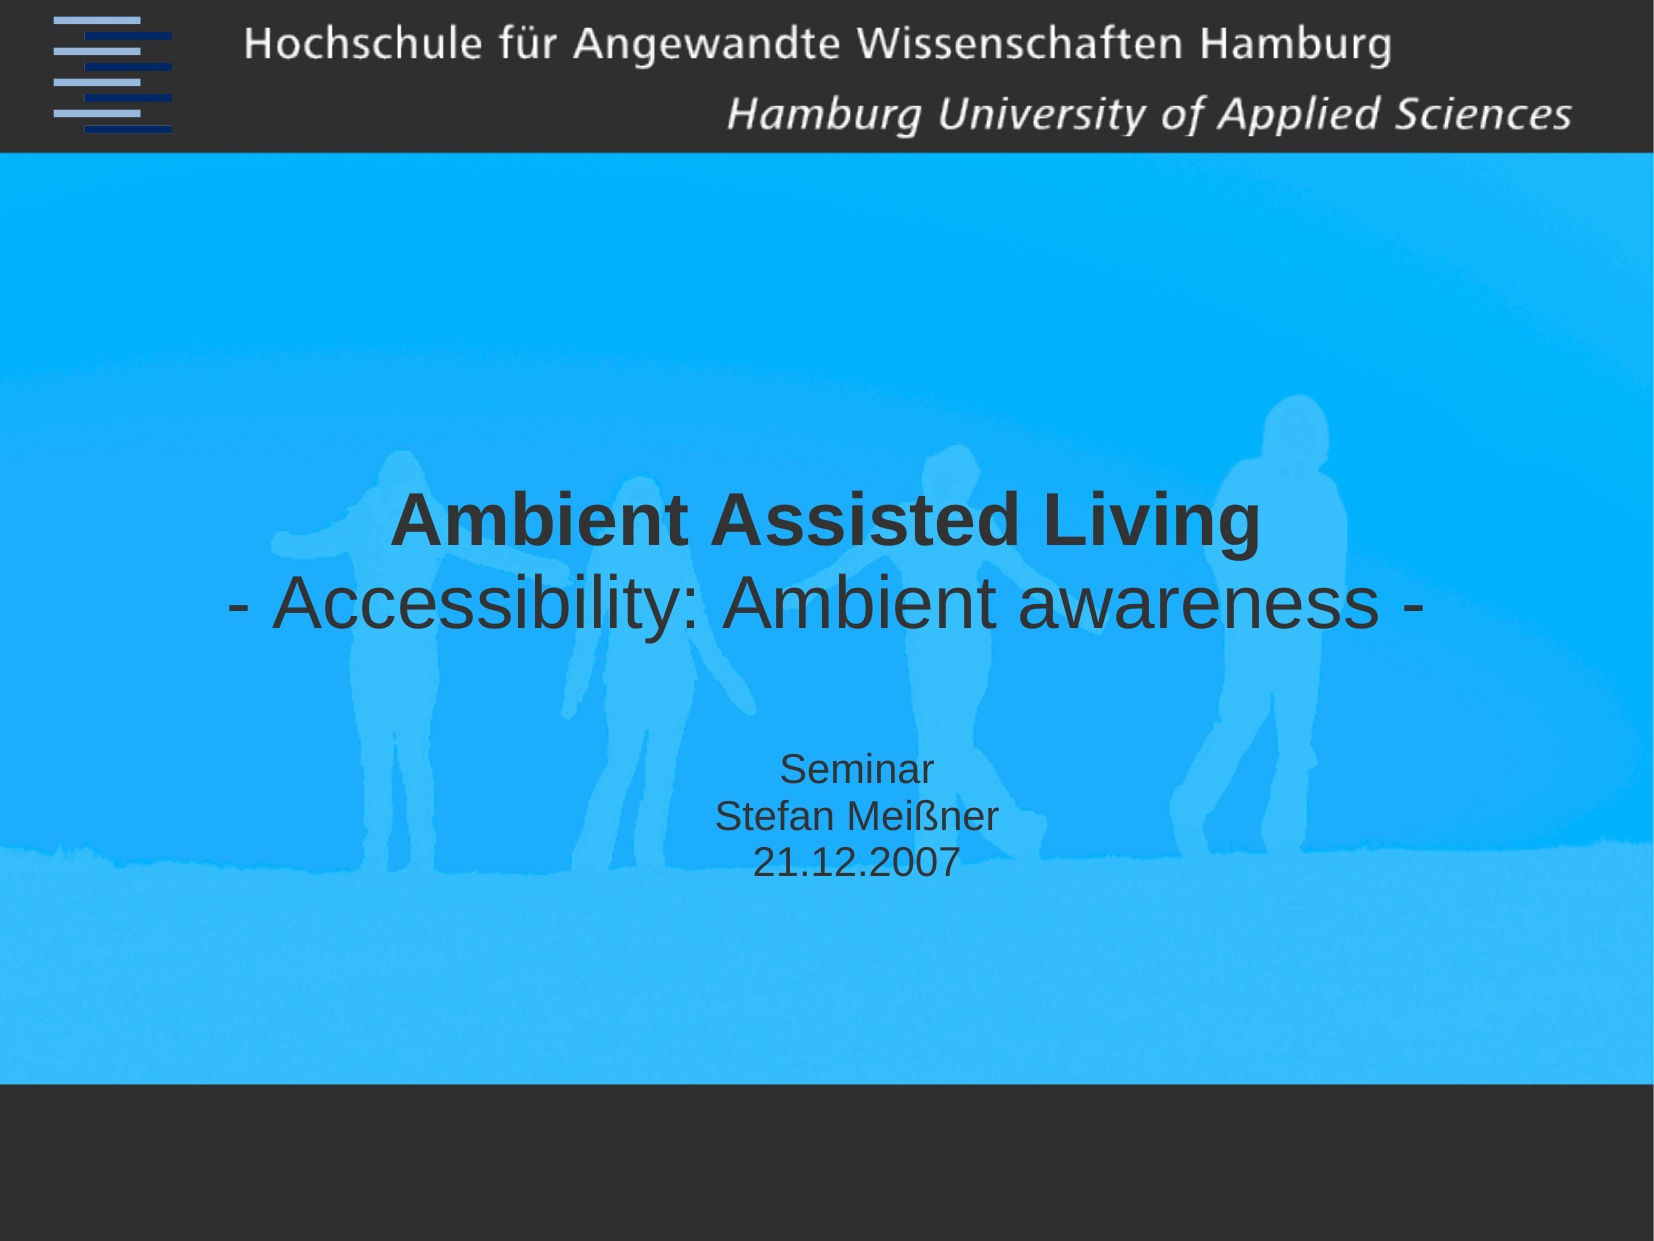

# Ambient Assisted Living - Accessibility: Ambient awareness -
Seminar
Stefan Meißner
21.12.2007